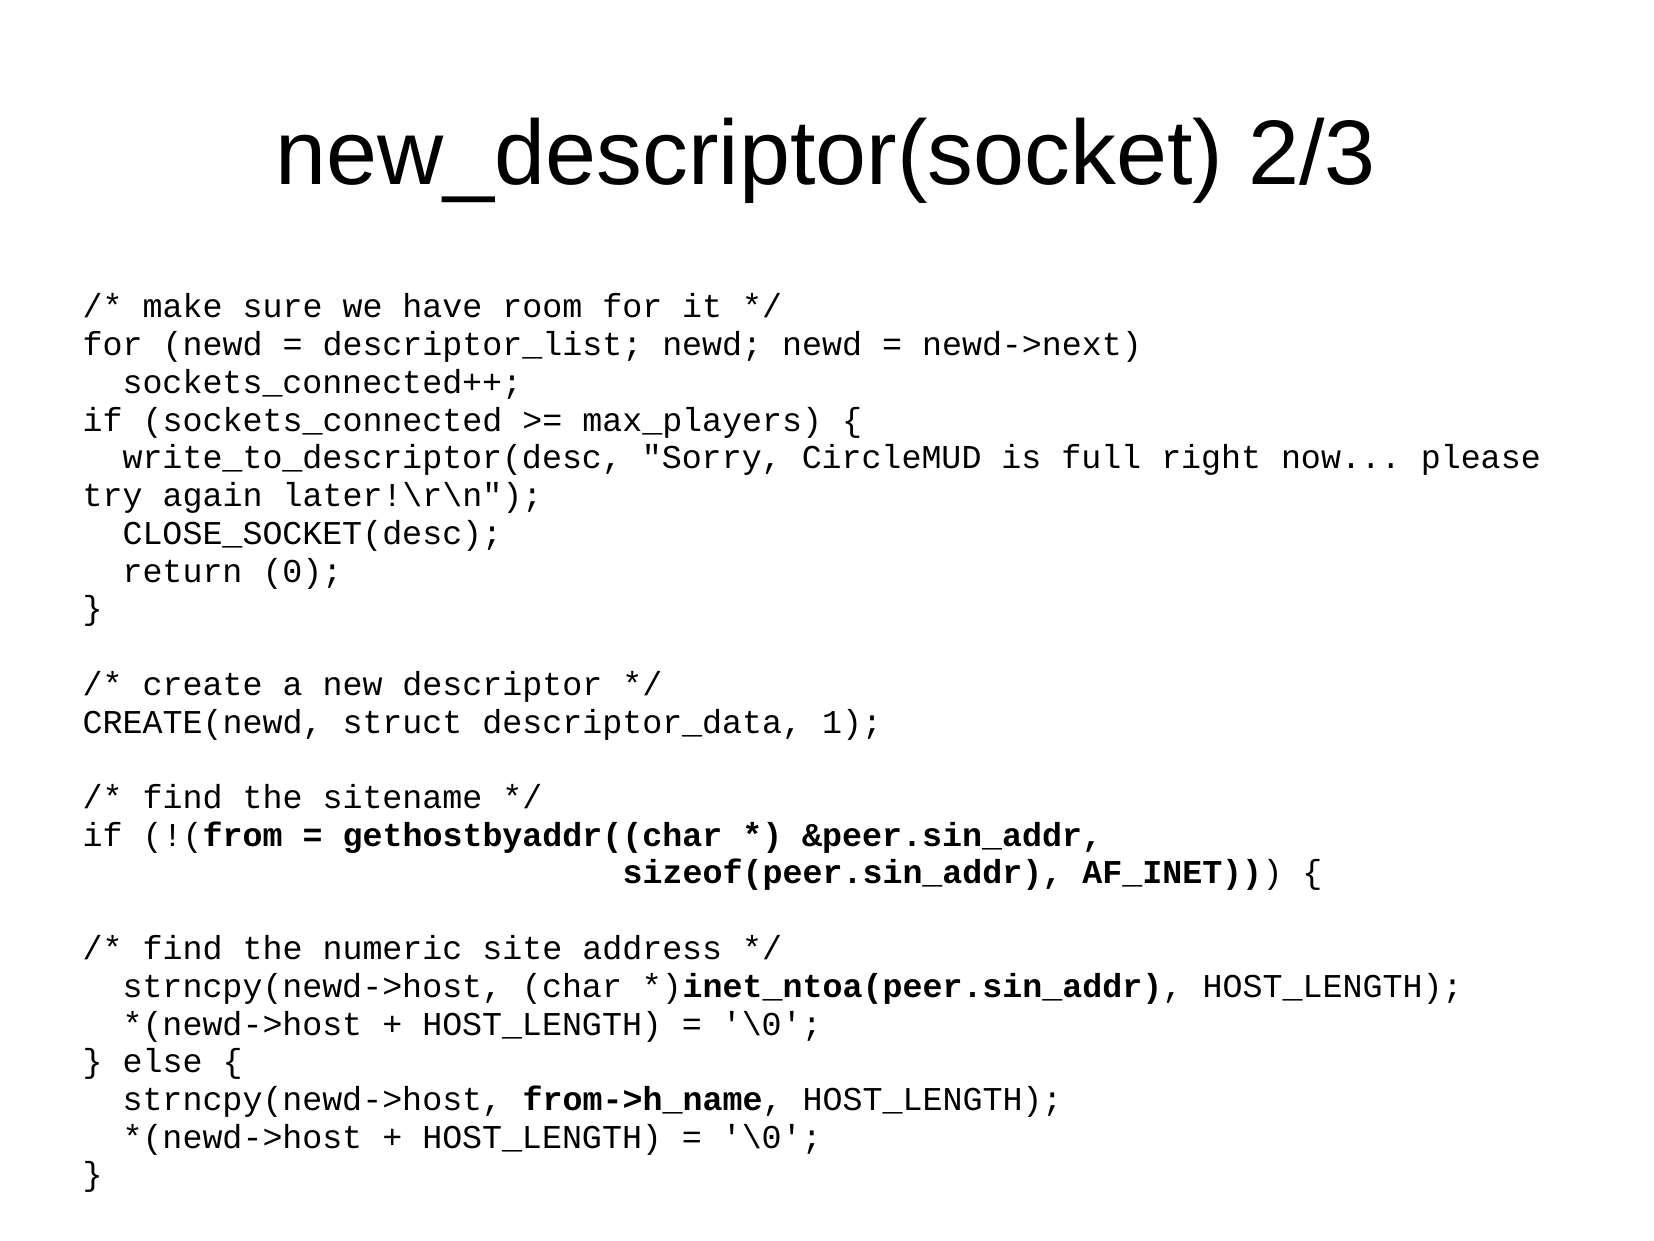

# new_descriptor(socket) 2/3
/* make sure we have room for it */
for (newd = descriptor_list; newd; newd = newd->next)
 sockets_connected++;
if (sockets_connected >= max_players) {
 write_to_descriptor(desc, "Sorry, CircleMUD is full right now... please try again later!\r\n");
 CLOSE_SOCKET(desc);
 return (0);
}
/* create a new descriptor */
CREATE(newd, struct descriptor_data, 1);
/* find the sitename */
if (!(from = gethostbyaddr((char *) &peer.sin_addr,
 sizeof(peer.sin_addr), AF_INET))) {
/* find the numeric site address */
 strncpy(newd->host, (char *)inet_ntoa(peer.sin_addr), HOST_LENGTH);
 *(newd->host + HOST_LENGTH) = '\0';
} else {
 strncpy(newd->host, from->h_name, HOST_LENGTH);
 *(newd->host + HOST_LENGTH) = '\0';
}